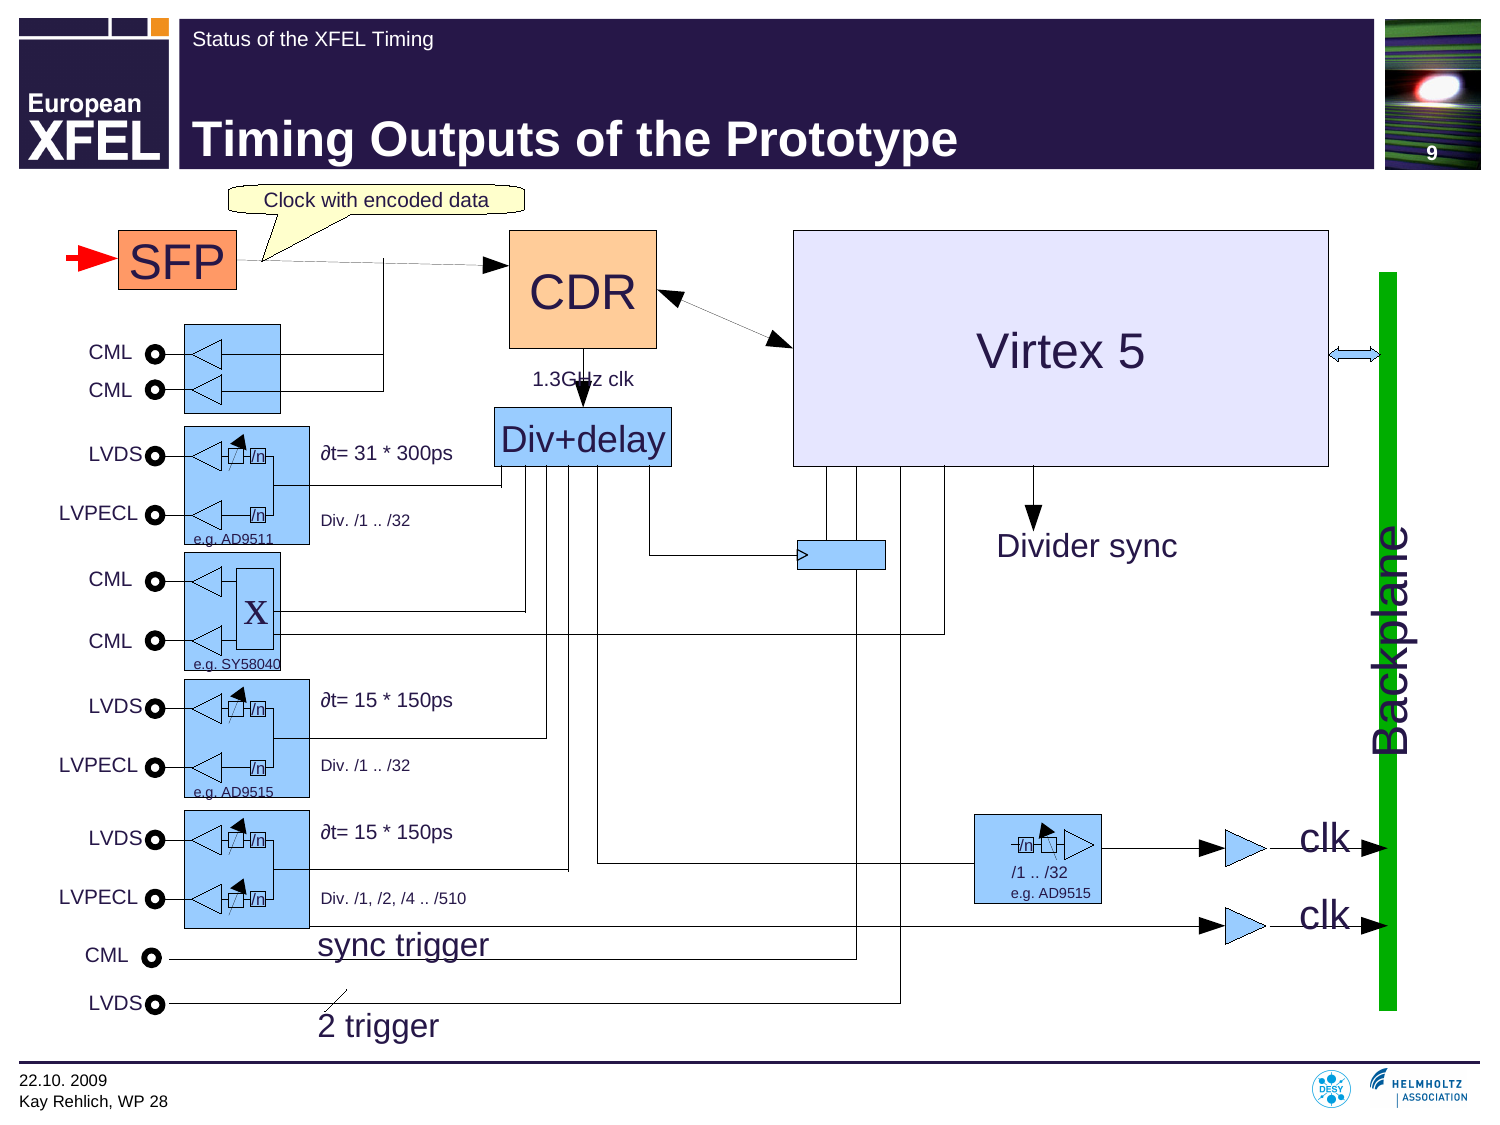

9
# Timing Outputs of the Prototype
Clock with encoded data
SFP
CDR
Virtex 5
Backplane
CML
CML
Div+delay
∂t= 31 * 300ps
LVDS
/n
LVPECL
Div. /1 .. /32
/n
Divider sync
e.g. AD9511
CML
x
CML
e.g. SY58040
∂t= 15 * 150ps
LVDS
/n
LVPECL
Div. /1 .. /32
/n
e.g. AD9515
clk
∂t= 15 * 150ps
LVDS
/n
/n
/1 .. /32
LVPECL
e.g. AD9515
Div. /1, /2, /4 .. /510
clk
/n
sync trigger
CML
LVDS
2 trigger